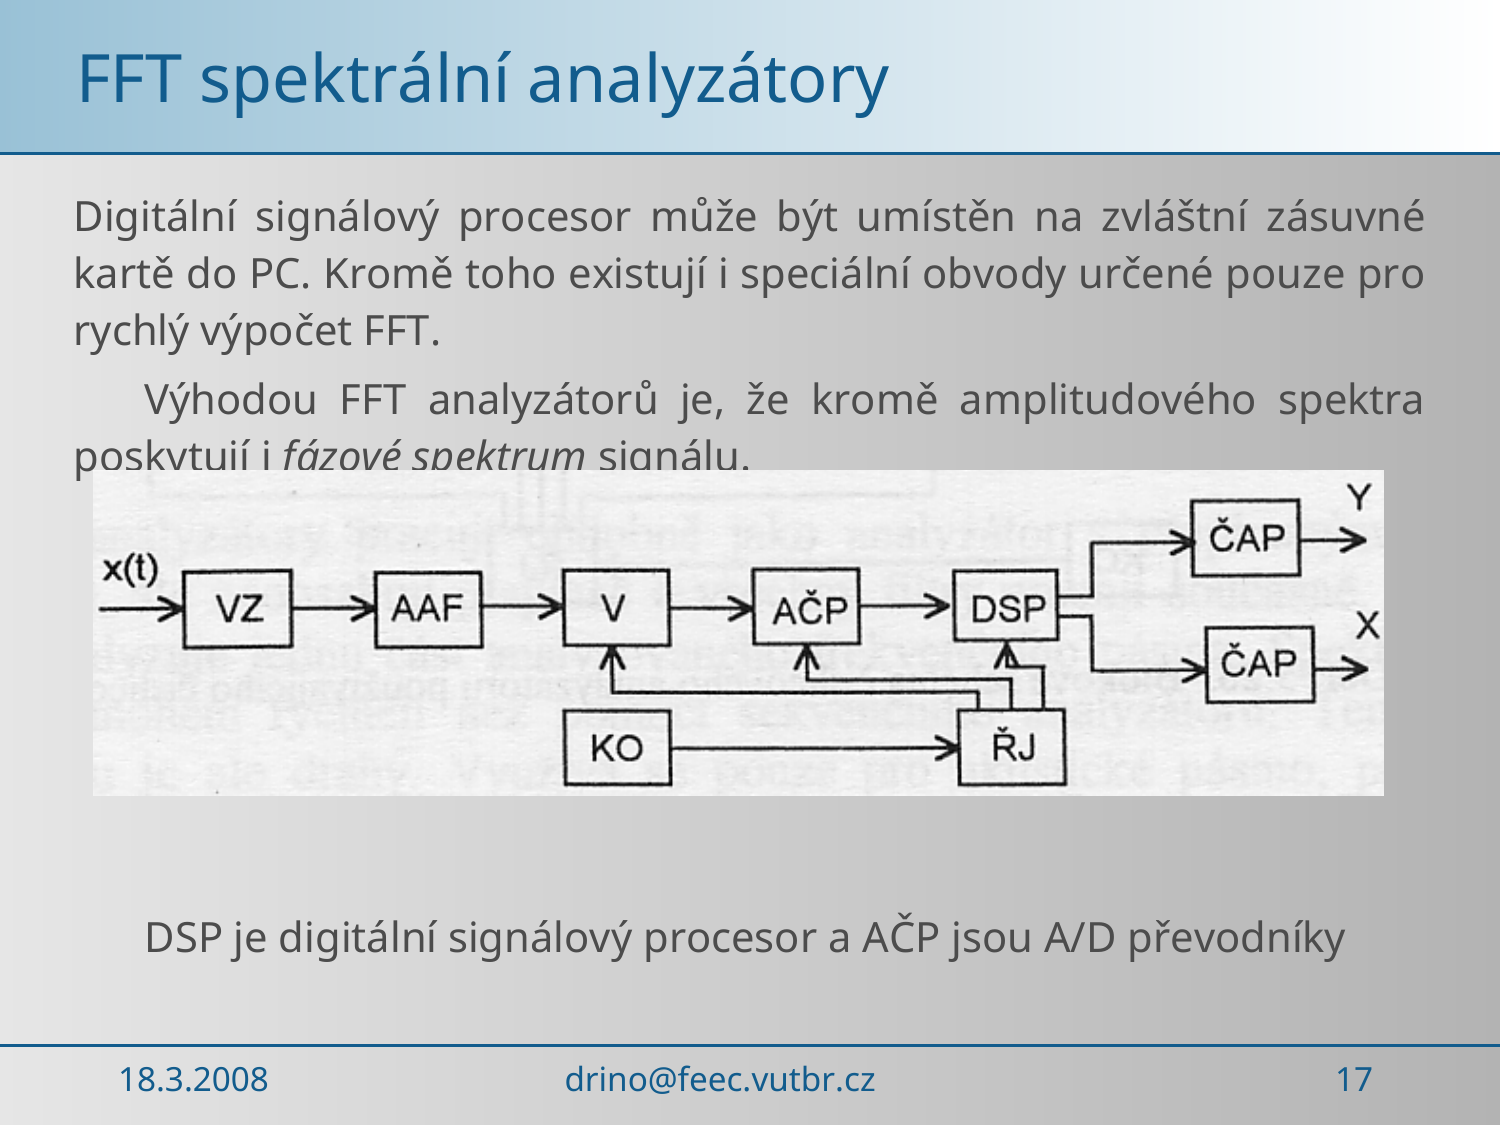

# FFT spektrální analyzátory
Digitální signálový procesor může být umístěn na zvláštní zásuvné kartě do PC. Kromě toho existují i speciální obvody určené pouze pro rychlý výpočet FFT.
Výhodou FFT analyzátorů je, že kromě amplitudového spektra poskytují i fázové spektrum signálu.
DSP je digitální signálový procesor a AČP jsou A/D převodníky
18.3.2008
drino@feec.vutbr.cz